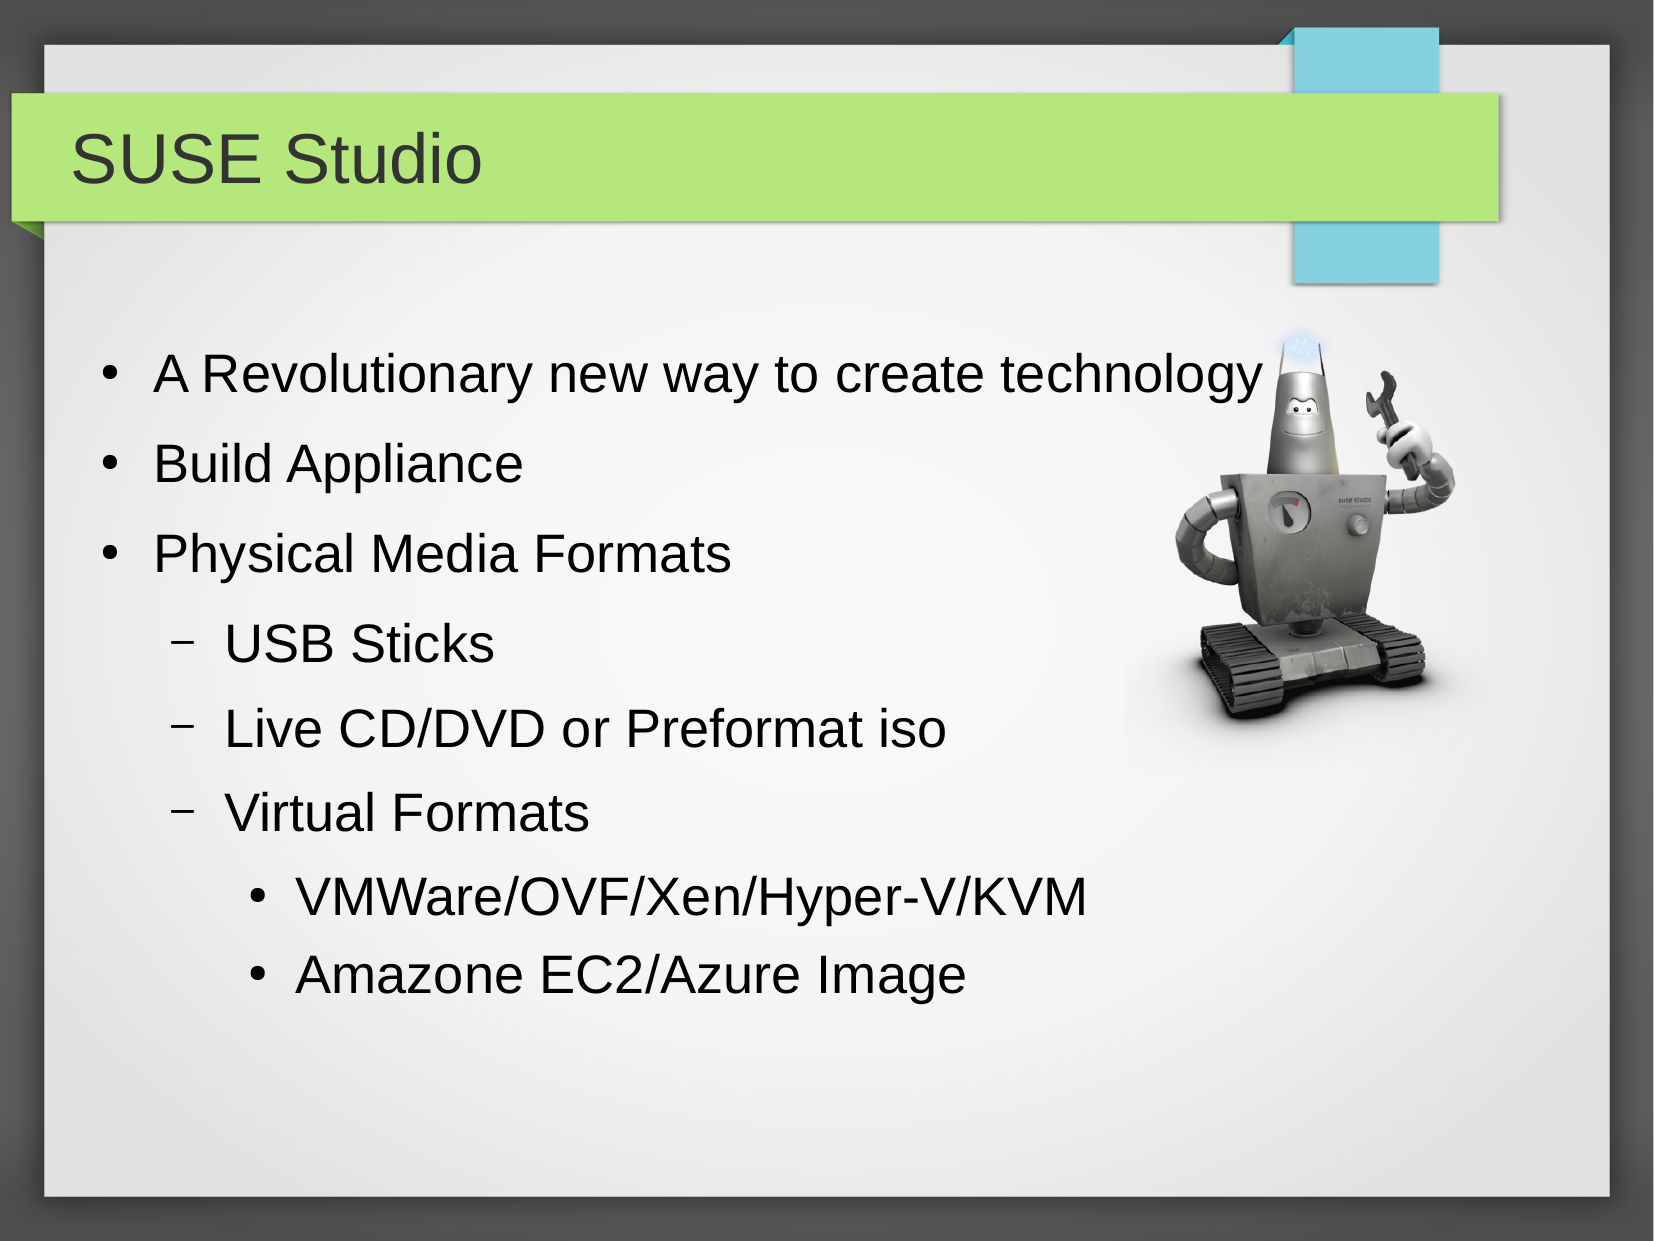

# SUSE Studio
A Revolutionary new way to create technology
Build Appliance
Physical Media Formats
USB Sticks
Live CD/DVD or Preformat iso
Virtual Formats
VMWare/OVF/Xen/Hyper-V/KVM
Amazone EC2/Azure Image